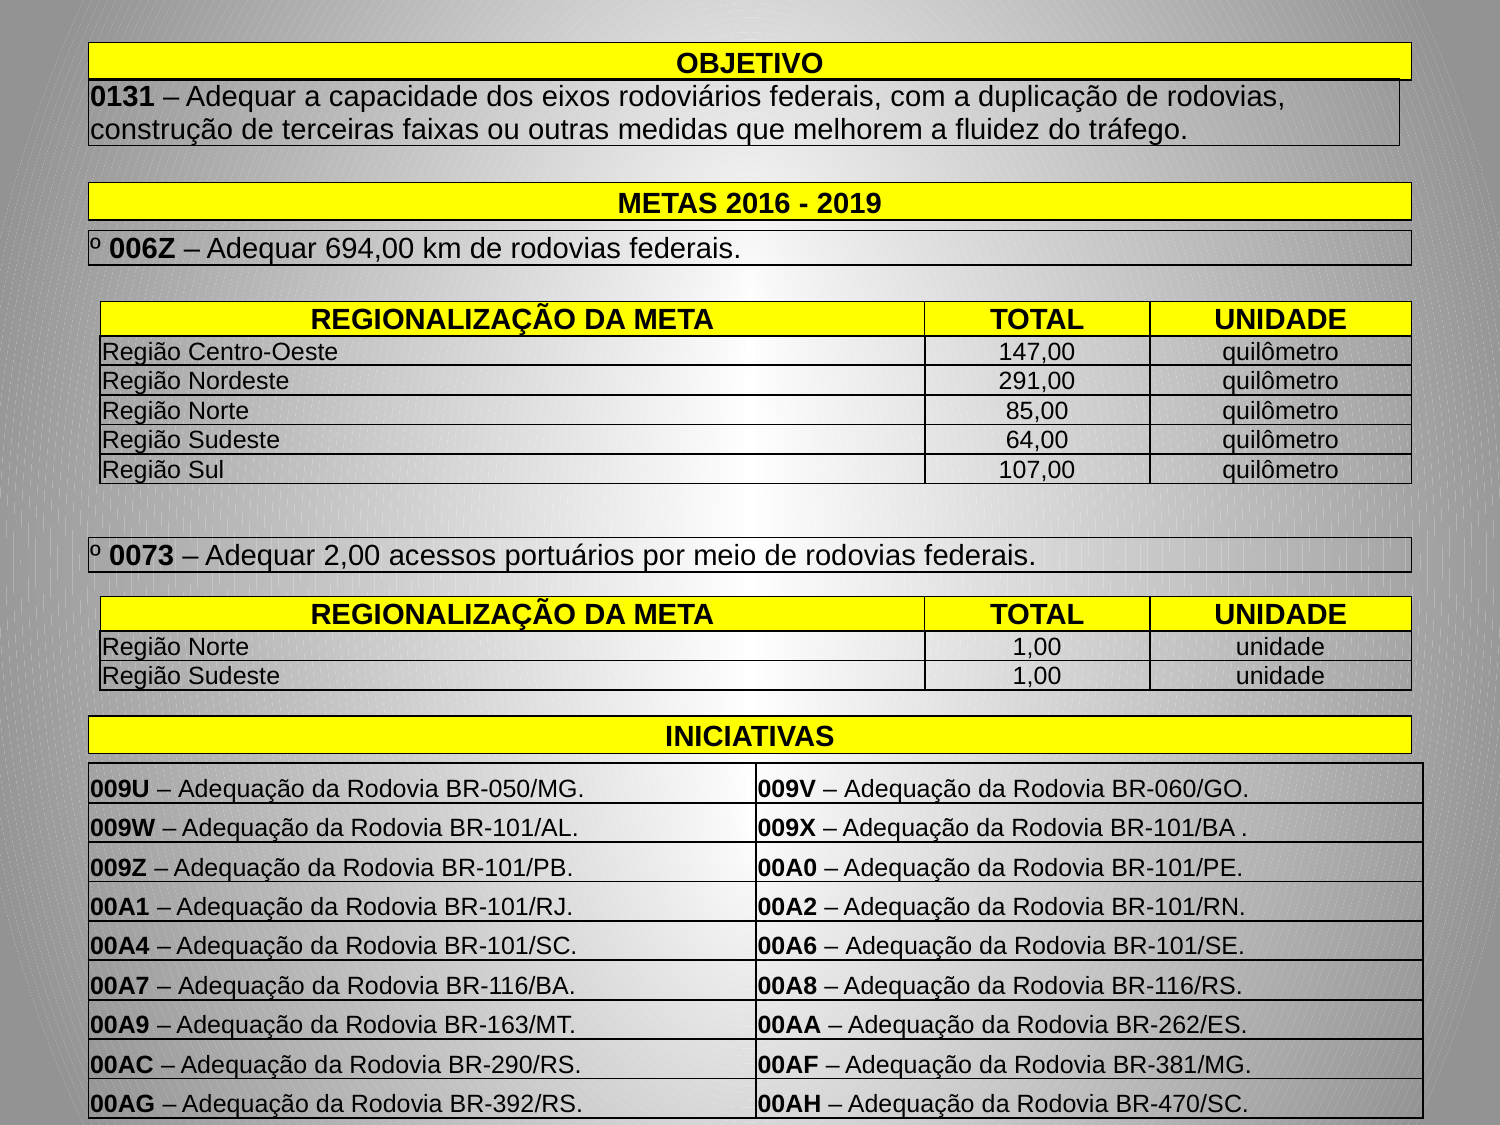

| OBJETIVO |
| --- |
| 0131 – Adequar a capacidade dos eixos rodoviários federais, com a duplicação de rodovias, construção de terceiras faixas ou outras medidas que melhorem a fluidez do tráfego. |
| --- |
| METAS 2016 - 2019 |
| --- |
| º 006Z – Adequar 694,00 km de rodovias federais. |
| --- |
| REGIONALIZAÇÃO DA META | TOTAL | UNIDADE |
| --- | --- | --- |
| Região Centro-Oeste | 147,00 | quilômetro |
| Região Nordeste | 291,00 | quilômetro |
| Região Norte | 85,00 | quilômetro |
| Região Sudeste | 64,00 | quilômetro |
| Região Sul | 107,00 | quilômetro |
| º 0073 – Adequar 2,00 acessos portuários por meio de rodovias federais. |
| --- |
| REGIONALIZAÇÃO DA META | TOTAL | UNIDADE |
| --- | --- | --- |
| Região Norte | 1,00 | unidade |
| Região Sudeste | 1,00 | unidade |
| INICIATIVAS |
| --- |
| 009U – Adequação da Rodovia BR-050/MG. | 009V – Adequação da Rodovia BR-060/GO. |
| --- | --- |
| 009W – Adequação da Rodovia BR-101/AL. | 009X – Adequação da Rodovia BR-101/BA . |
| 009Z – Adequação da Rodovia BR-101/PB. | 00A0 – Adequação da Rodovia BR-101/PE. |
| 00A1 – Adequação da Rodovia BR-101/RJ. | 00A2 – Adequação da Rodovia BR-101/RN. |
| 00A4 – Adequação da Rodovia BR-101/SC. | 00A6 – Adequação da Rodovia BR-101/SE. |
| 00A7 – Adequação da Rodovia BR-116/BA. | 00A8 – Adequação da Rodovia BR-116/RS. |
| 00A9 – Adequação da Rodovia BR-163/MT. | 00AA – Adequação da Rodovia BR-262/ES. |
| 00AC – Adequação da Rodovia BR-290/RS. | 00AF – Adequação da Rodovia BR-381/MG. |
| 00AG – Adequação da Rodovia BR-392/RS. | 00AH – Adequação da Rodovia BR-470/SC. |